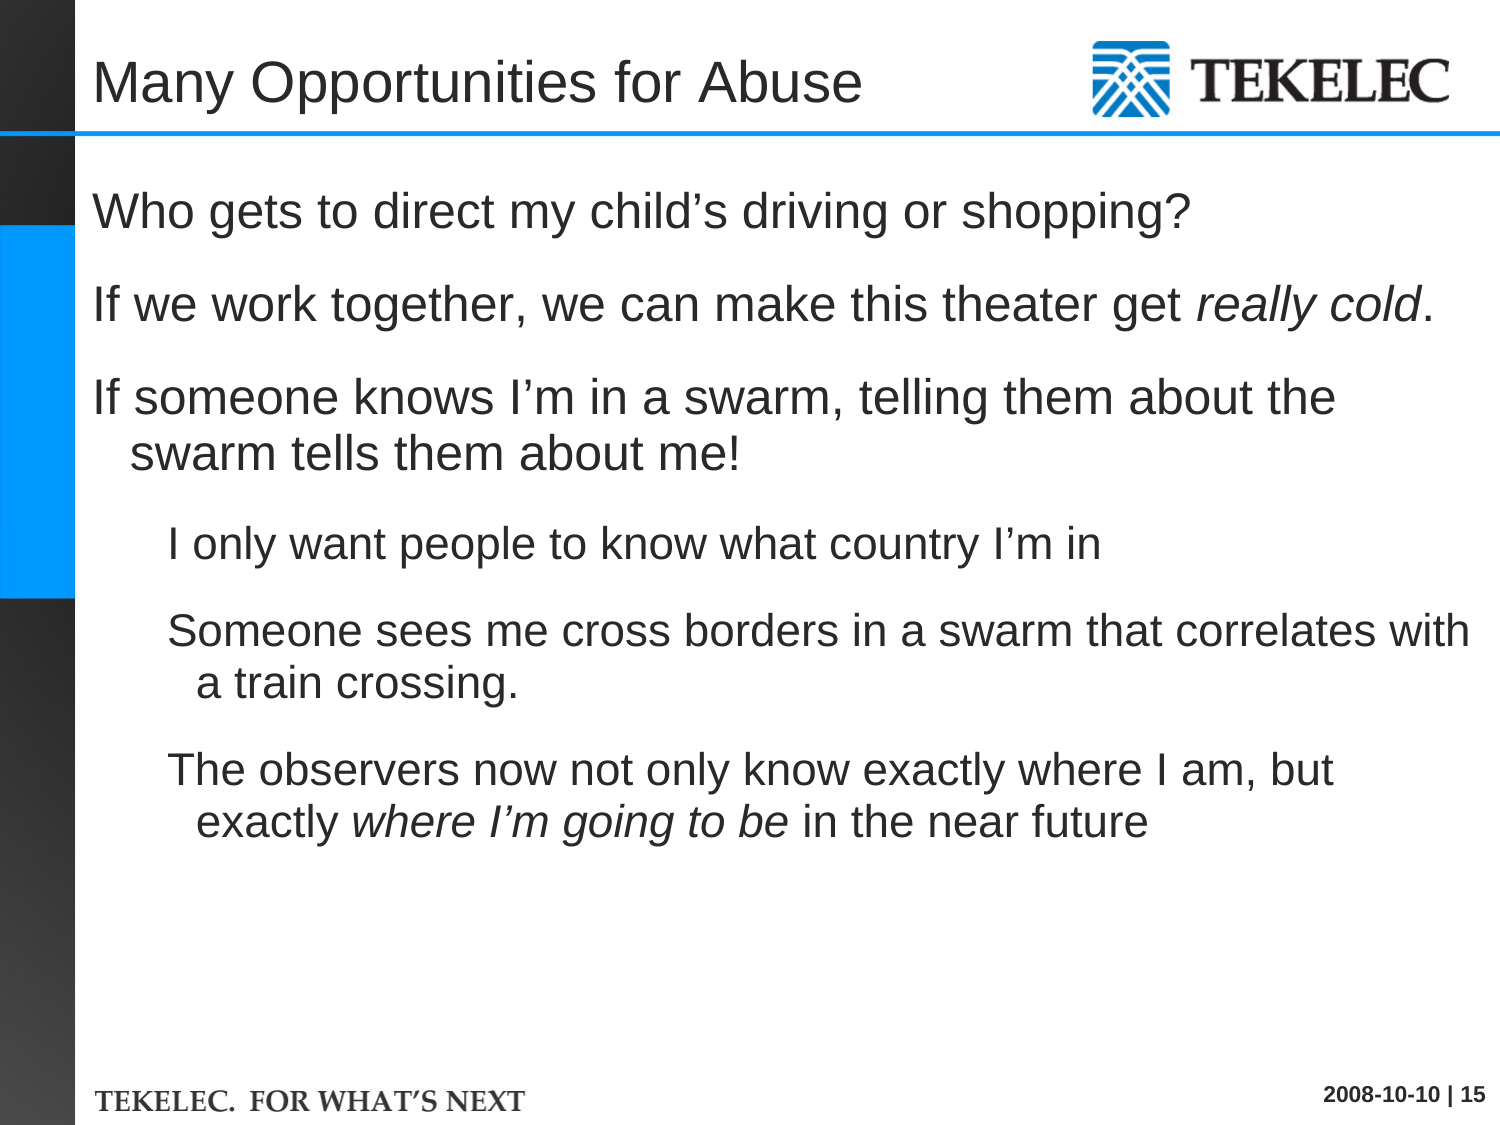

# Many Opportunities for Abuse
Who gets to direct my child’s driving or shopping?
If we work together, we can make this theater get really cold.
If someone knows I’m in a swarm, telling them about the swarm tells them about me!
I only want people to know what country I’m in
Someone sees me cross borders in a swarm that correlates with a train crossing.
The observers now not only know exactly where I am, but exactly where I’m going to be in the near future